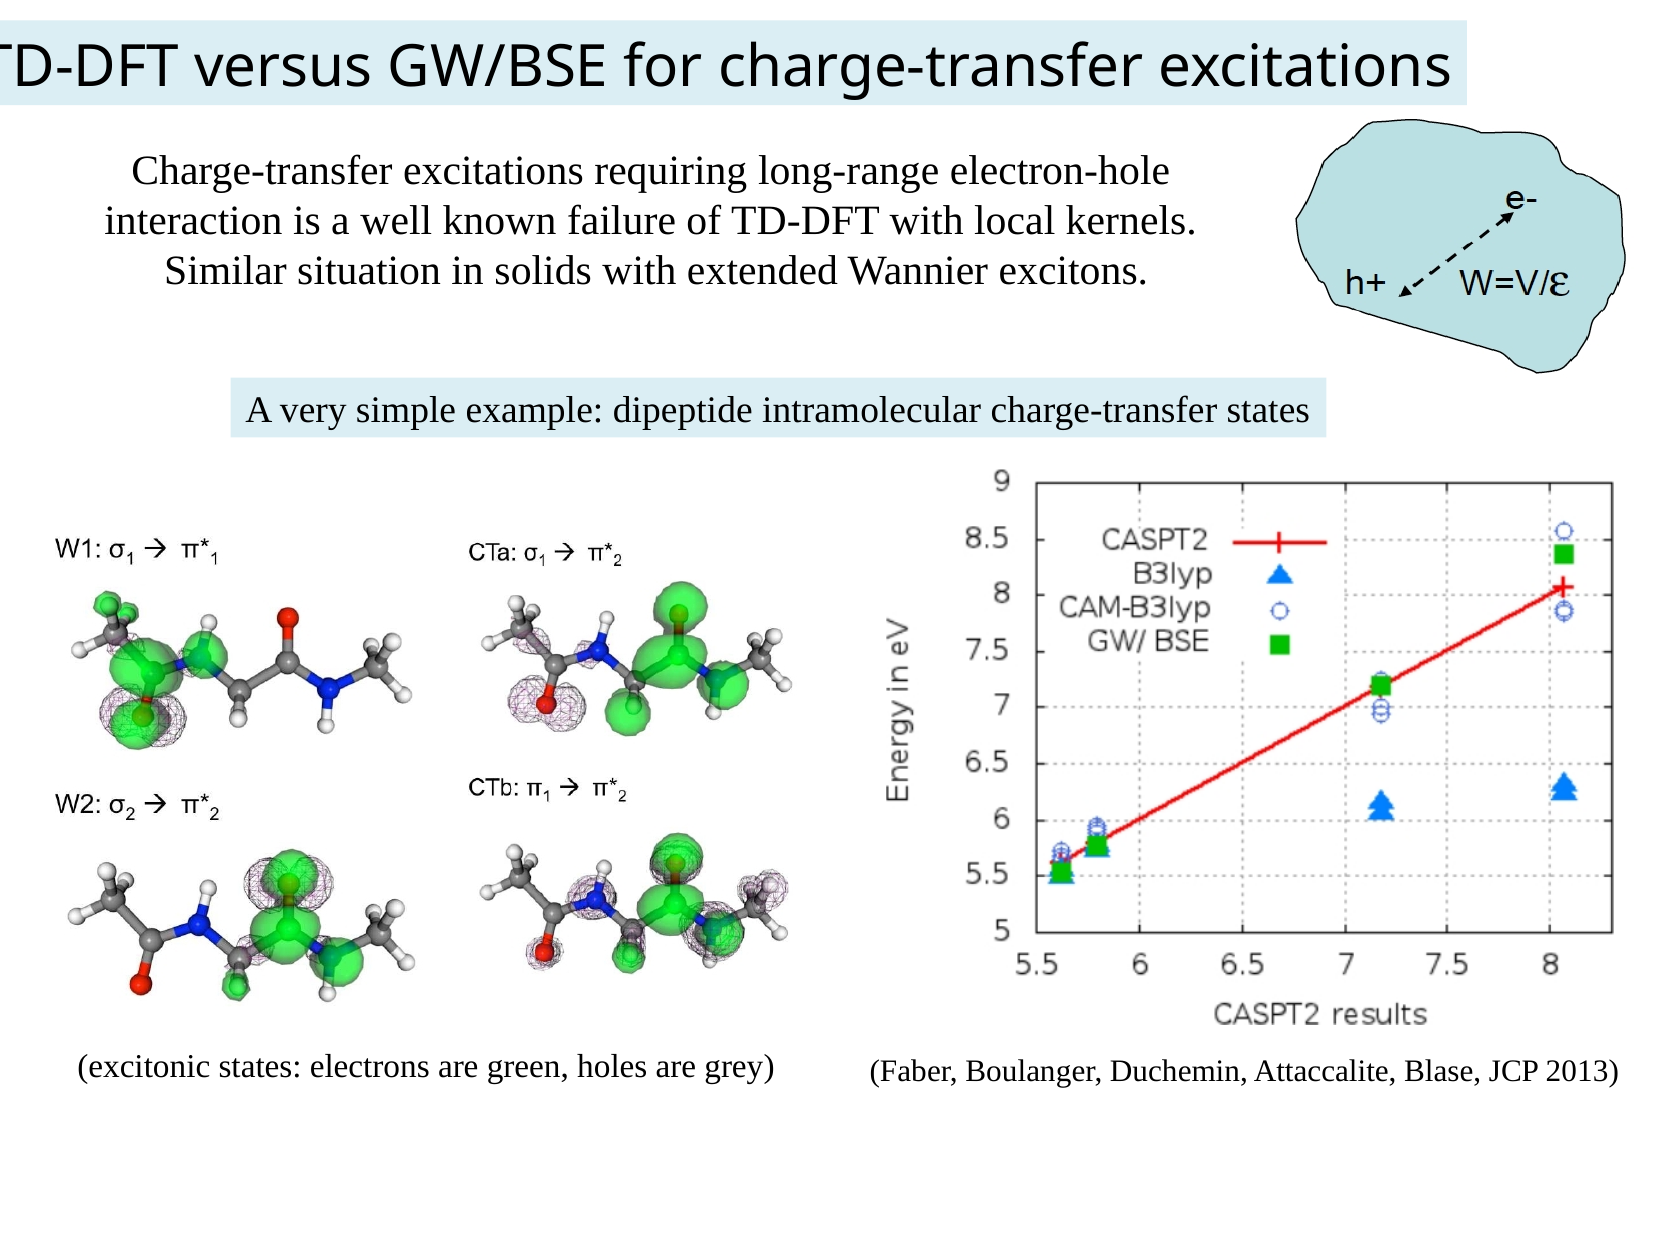

TD-DFT versus GW/BSE for charge-transfer excitations
Charge-transfer excitations requiring long-range electron-hole
interaction is a well known failure of TD-DFT with local kernels.
Similar situation in solids with extended Wannier excitons.
A very simple example: dipeptide intramolecular charge-transfer states
(excitonic states: electrons are green, holes are grey)
(Faber, Boulanger, Duchemin, Attaccalite, Blase, JCP 2013)